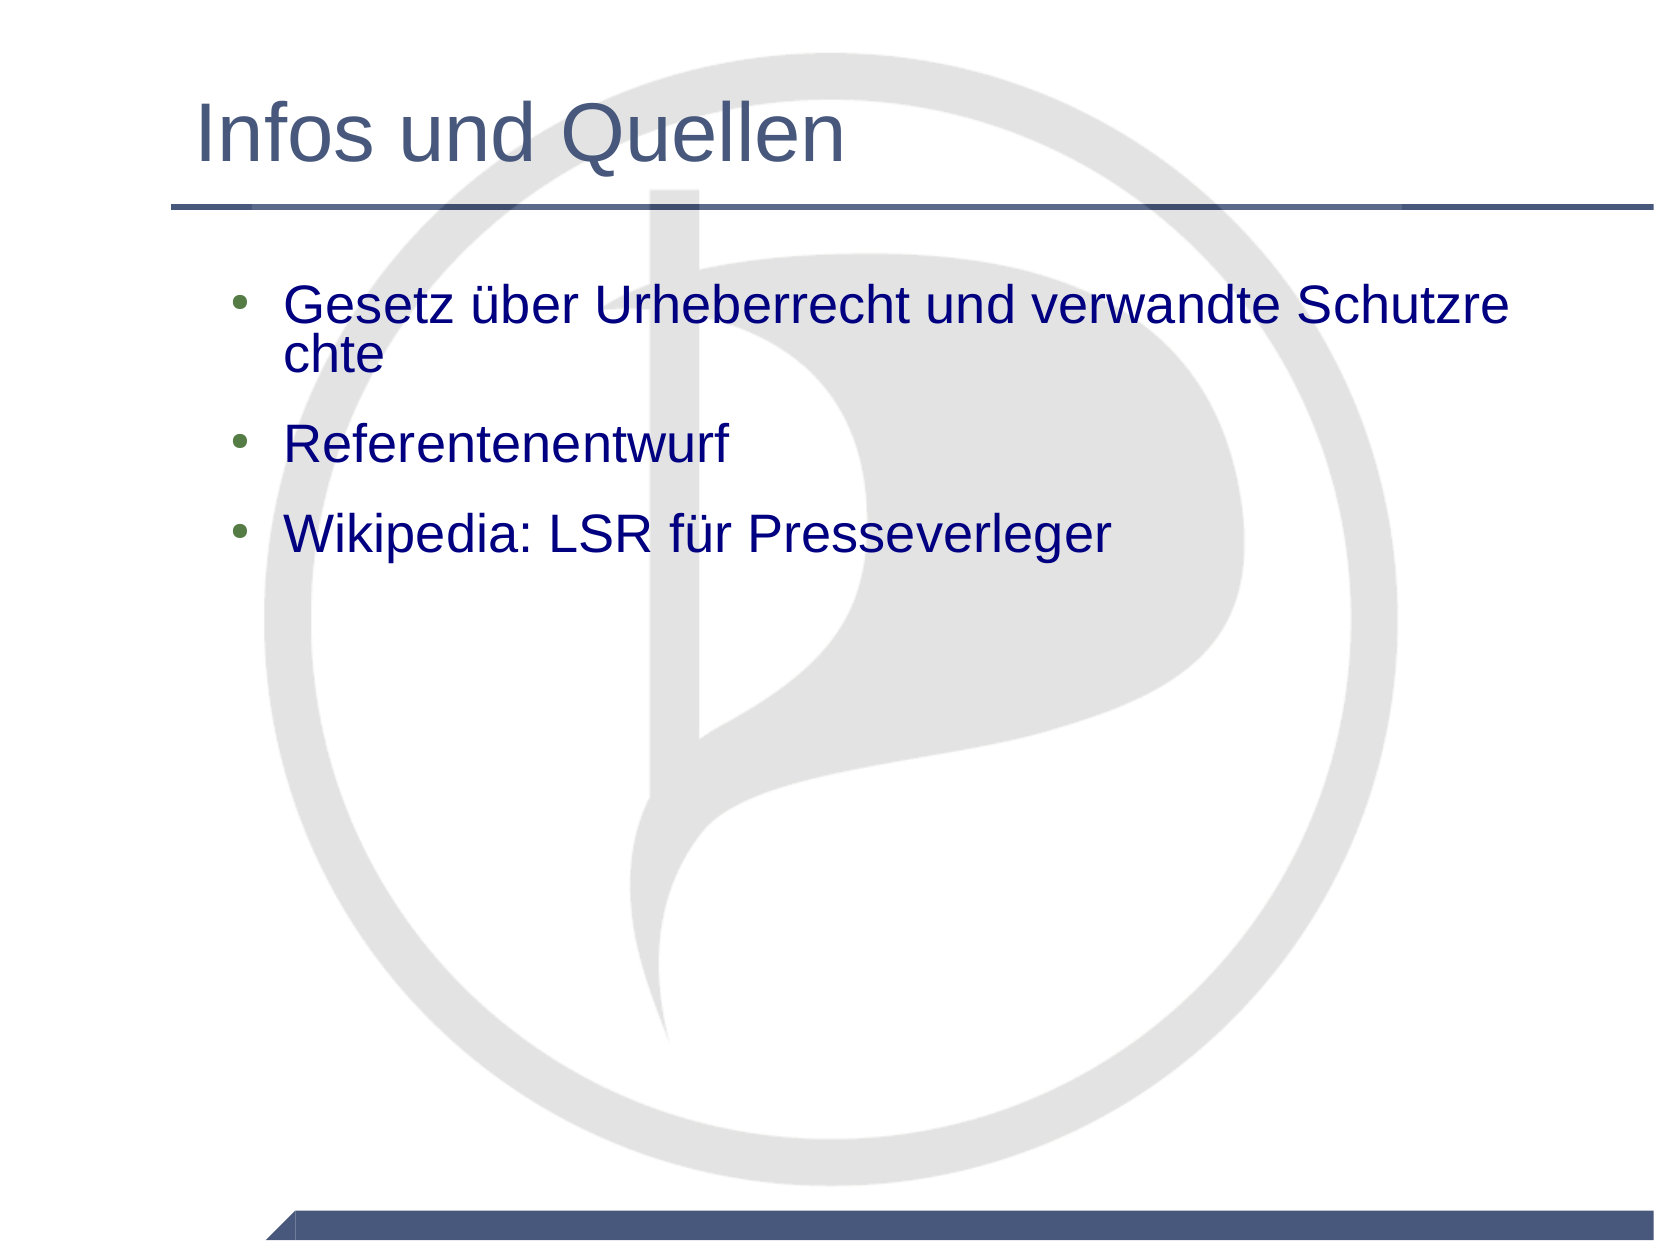

# Infos und Quellen
Gesetz über Urheberrecht und verwandte Schutzrechte
Referentenentwurf
Wikipedia: LSR für Presseverleger